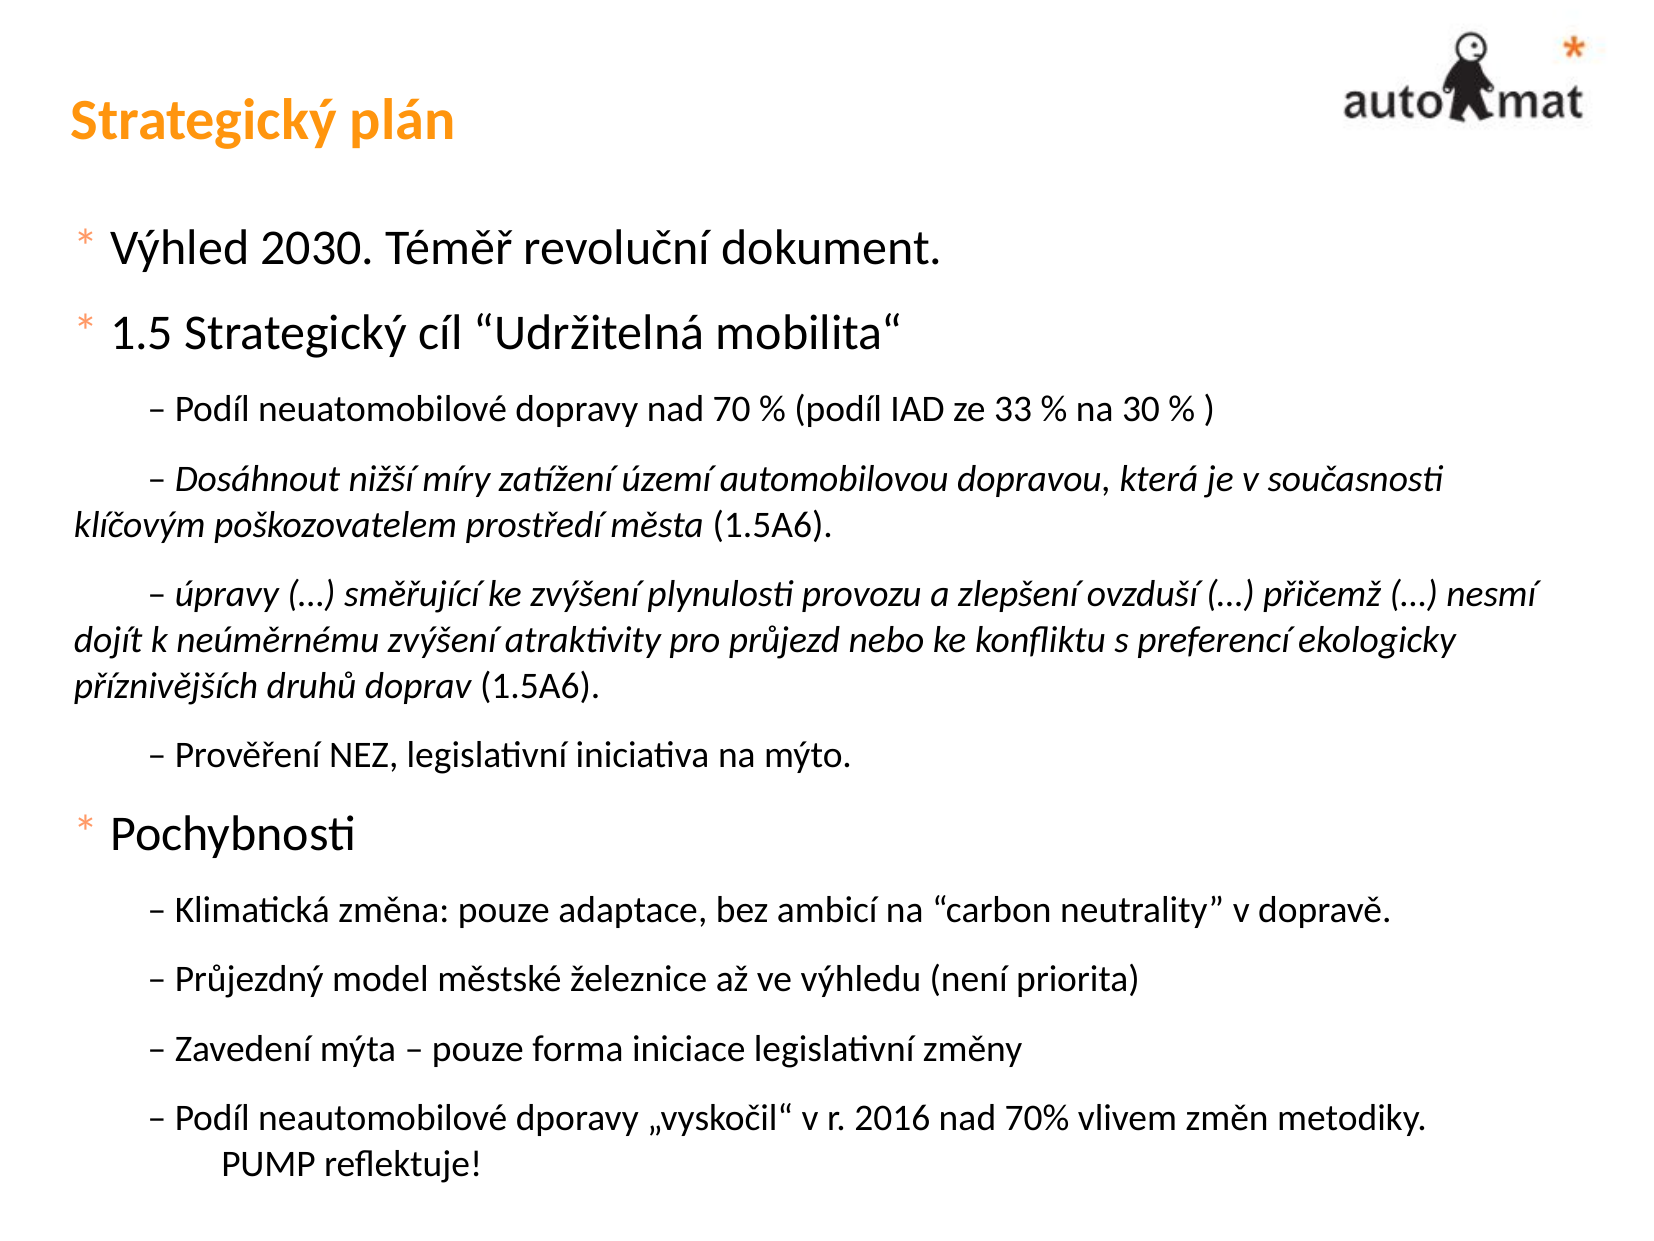

Strategický plán
* Výhled 2030. Téměř revoluční dokument.
* 1.5 Strategický cíl “Udržitelná mobilita“
	– Podíl neuatomobilové dopravy nad 70 % (podíl IAD ze 33 % na 30 % )
	– Dosáhnout nižší míry zatížení území automobilovou dopravou, která je v současnosti klíčovým poškozovatelem prostředí města (1.5A6).
	– úpravy (…) směřující ke zvýšení plynulosti provozu a zlepšení ovzduší (…) přičemž (…) nesmí dojít k neúměrnému zvýšení atraktivity pro průjezd nebo ke konfliktu s preferencí ekologicky příznivějších druhů doprav (1.5A6).
	– Prověření NEZ, legislativní iniciativa na mýto.
* Pochybnosti
	– Klimatická změna: pouze adaptace, bez ambicí na “carbon neutrality” v dopravě.
	– Průjezdný model městské železnice až ve výhledu (není priorita)
	– Zavedení mýta – pouze forma iniciace legislativní změny
	– Podíl neautomobilové dporavy „vyskočil“ v r. 2016 nad 70% vlivem změn metodiky.
		PUMP reflektuje!